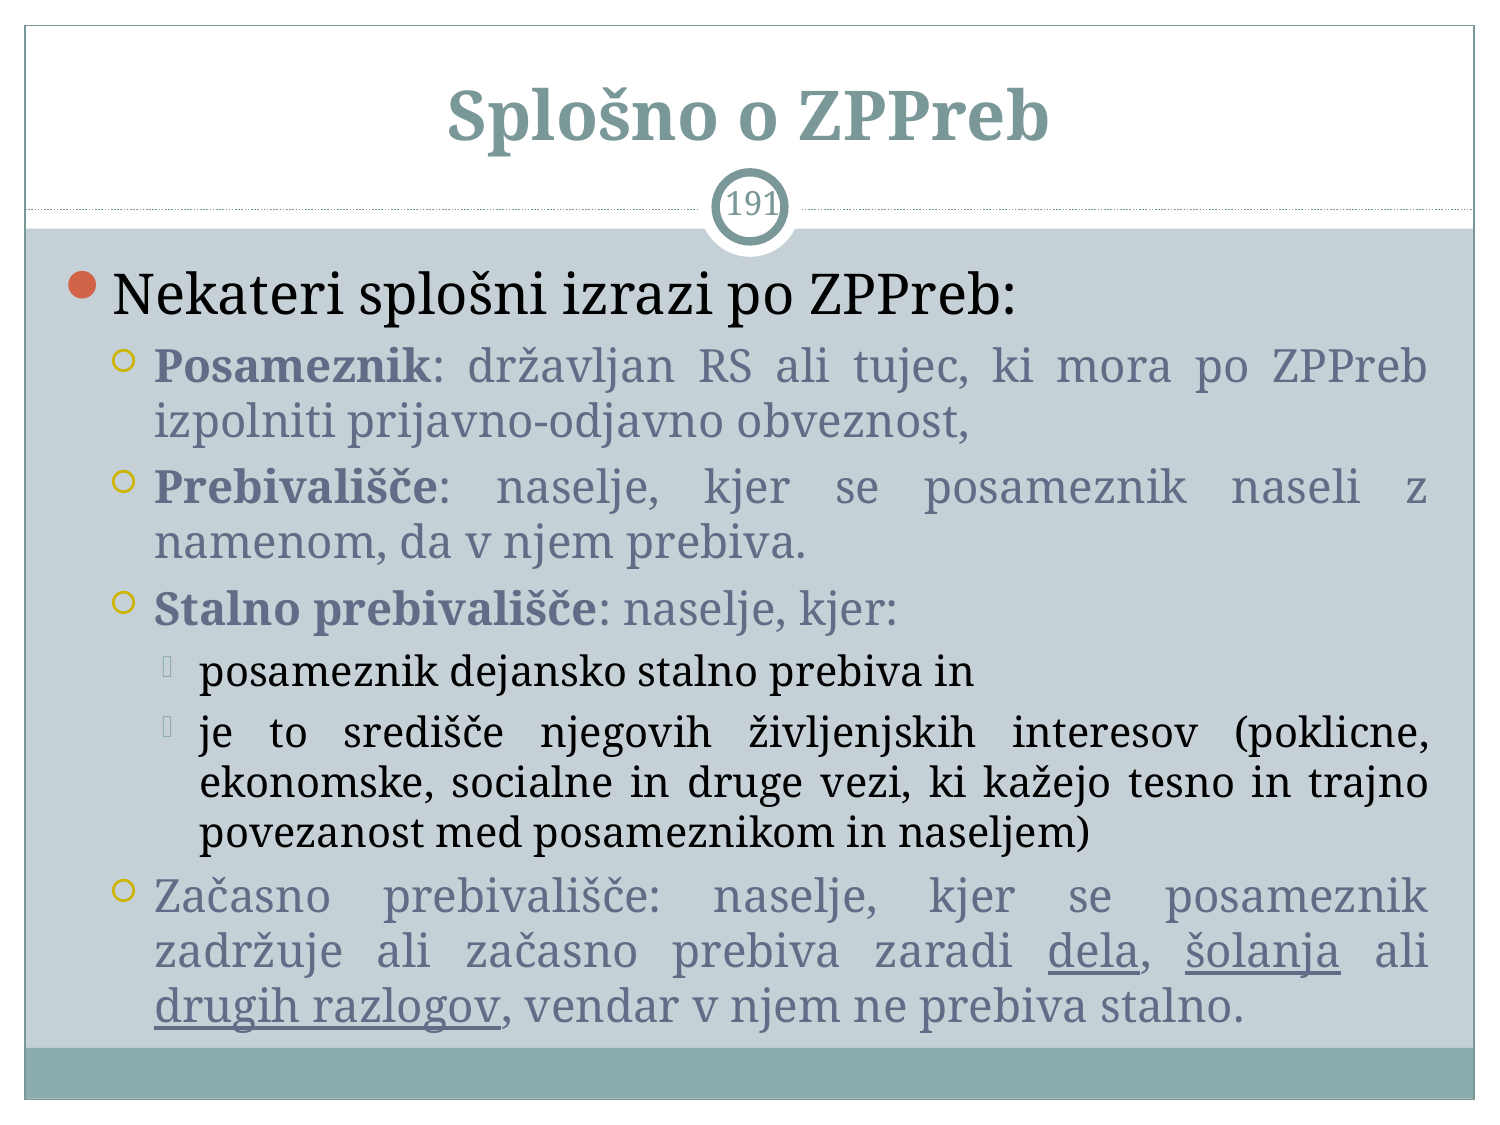

# Splošno o ZPPreb
Nekateri splošni izrazi po ZPPreb:
Posameznik: državljan RS ali tujec, ki mora po ZPPreb izpolniti prijavno-odjavno obveznost,
Prebivališče: naselje, kjer se posameznik naseli z namenom, da v njem prebiva.
Stalno prebivališče: naselje, kjer:
posameznik dejansko stalno prebiva in
je to središče njegovih življenjskih interesov (poklicne, ekonomske, socialne in druge vezi, ki kažejo tesno in trajno povezanost med posameznikom in naseljem)
Začasno prebivališče: naselje, kjer se posameznik zadržuje ali začasno prebiva zaradi dela, šolanja ali drugih razlogov, vendar v njem ne prebiva stalno.